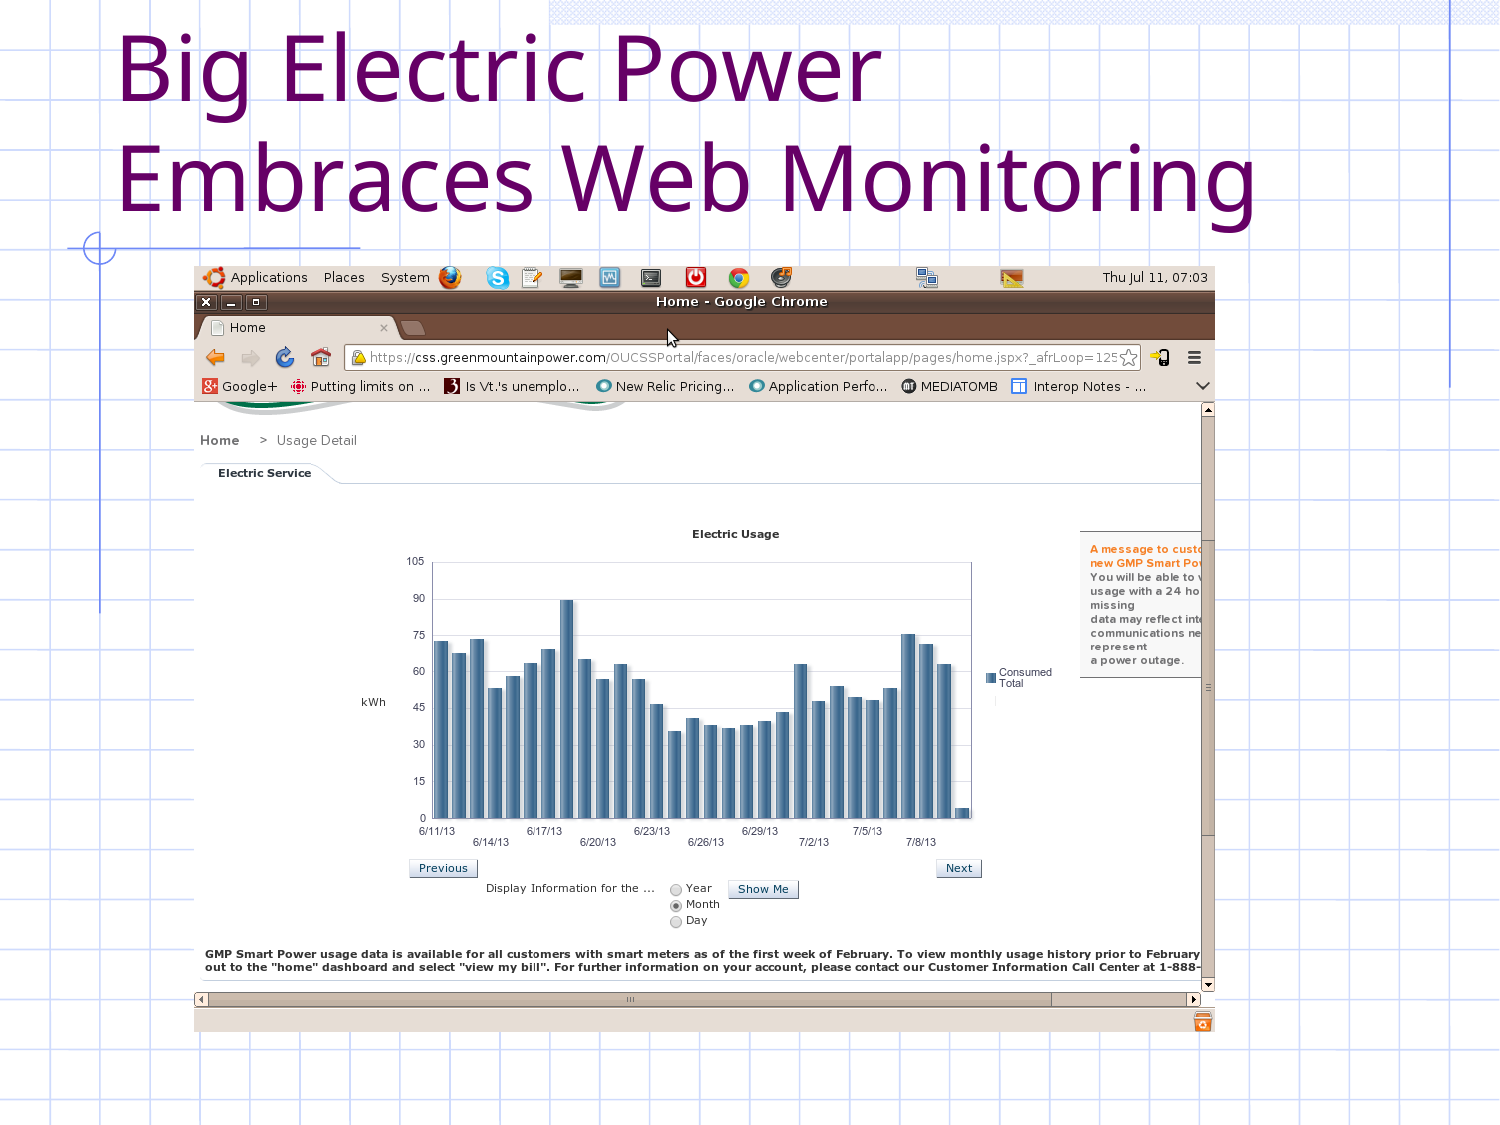

# Big Electric Power Embraces Web Monitoring